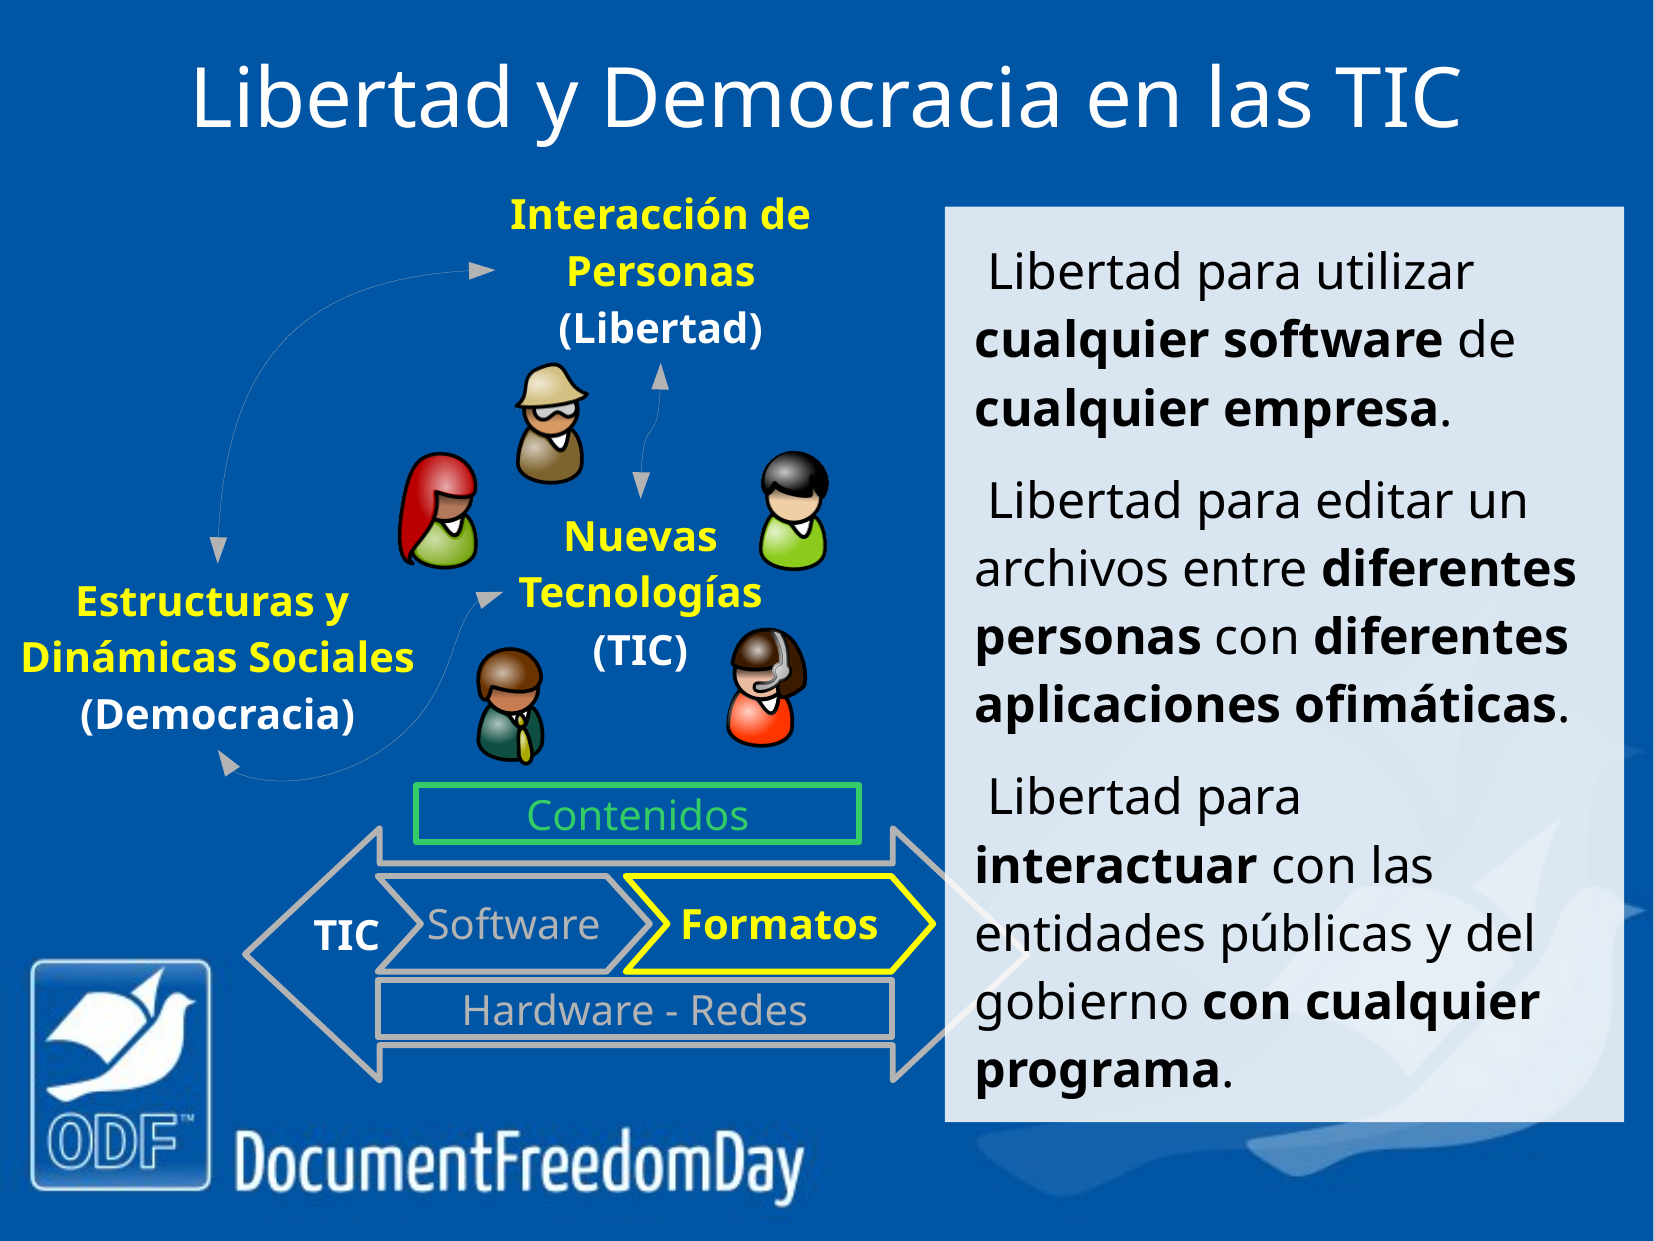

# Libertad y Democracia en las TIC
Interacción de
Personas
(Libertad)
 Libertad para utilizar cualquier software de cualquier empresa.
 Libertad para editar un archivos entre diferentes personas con diferentes aplicaciones ofimáticas.
 Libertad para interactuar con las entidades públicas y del gobierno con cualquier programa.
Nuevas
Tecnologías
(TIC)
Estructuras y
Dinámicas Sociales
(Democracia)
Contenidos
Software
Formatos
TIC
Hardware - Redes